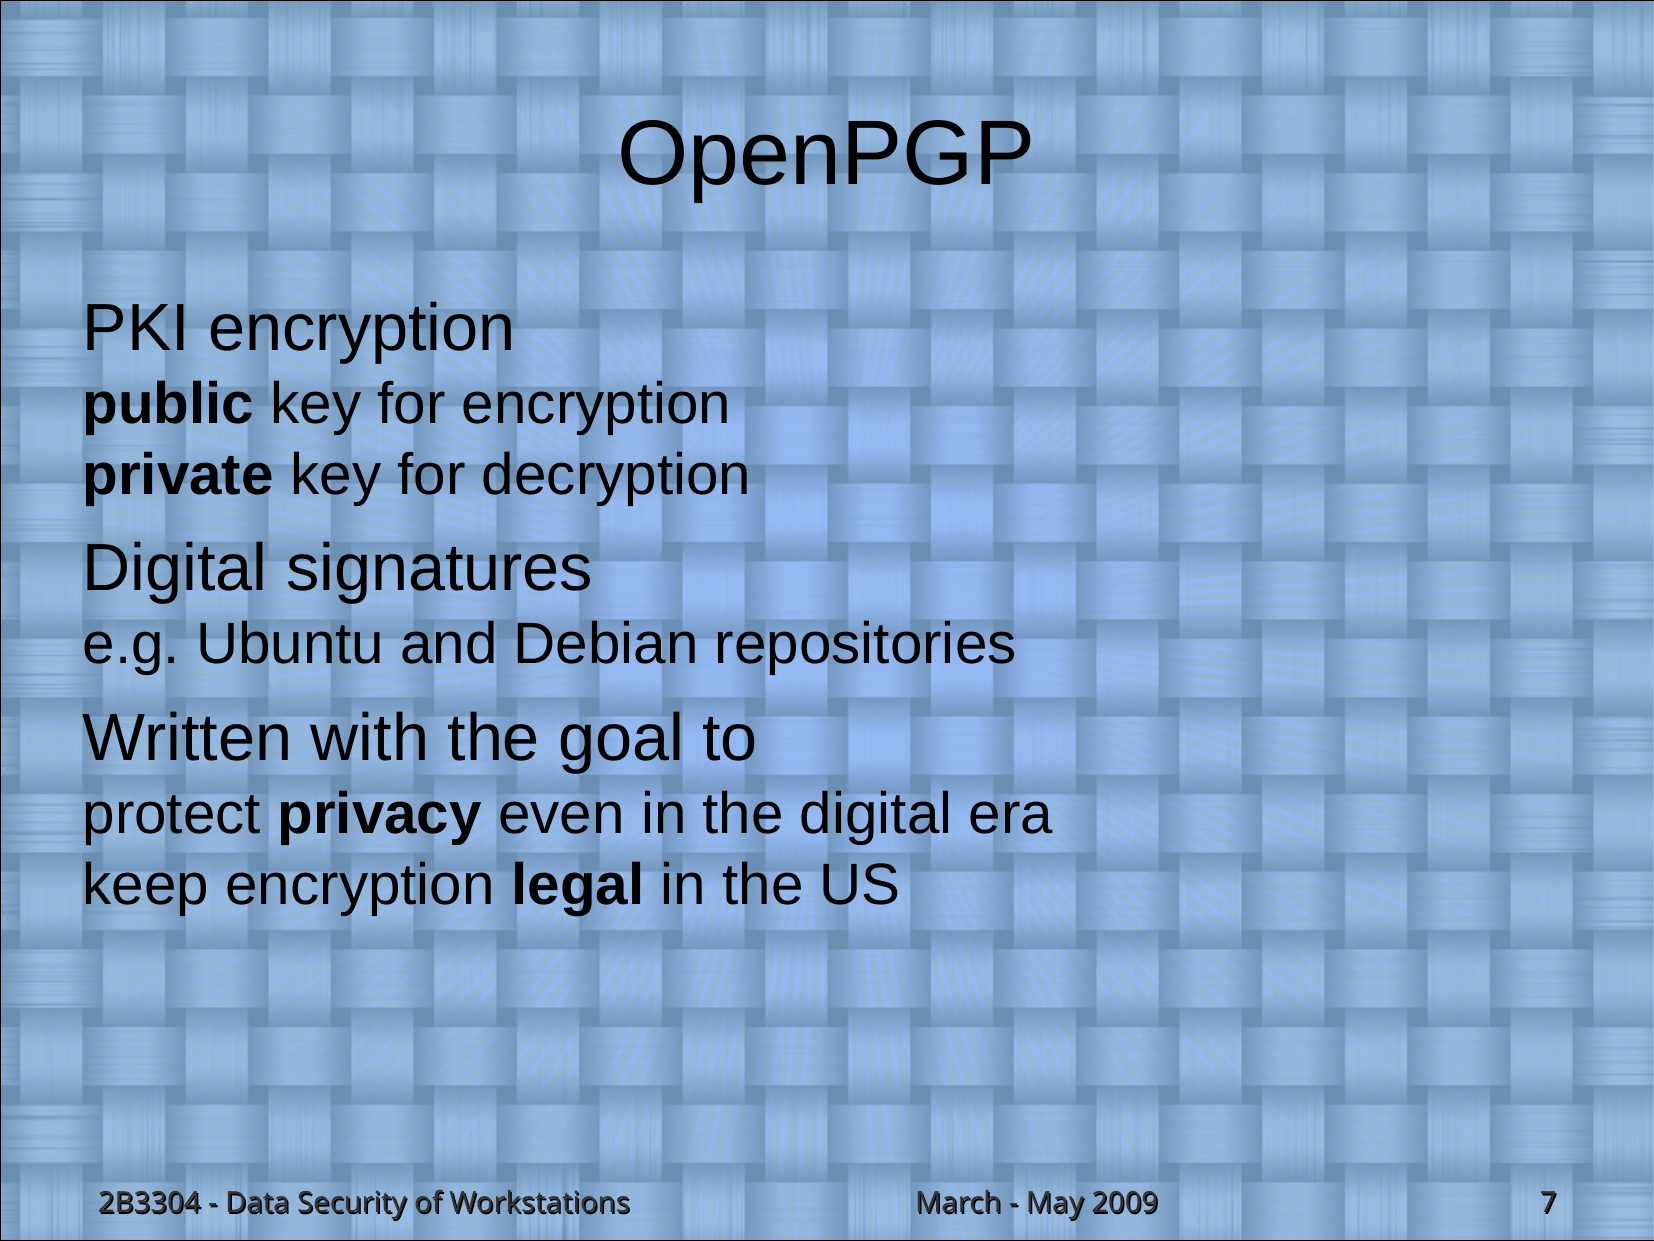

# OpenPGP
PKI encryption
public key for encryption
private key for decryption
Digital signatures
e.g. Ubuntu and Debian repositories
Written with the goal to
protect privacy even in the digital era
keep encryption legal in the US